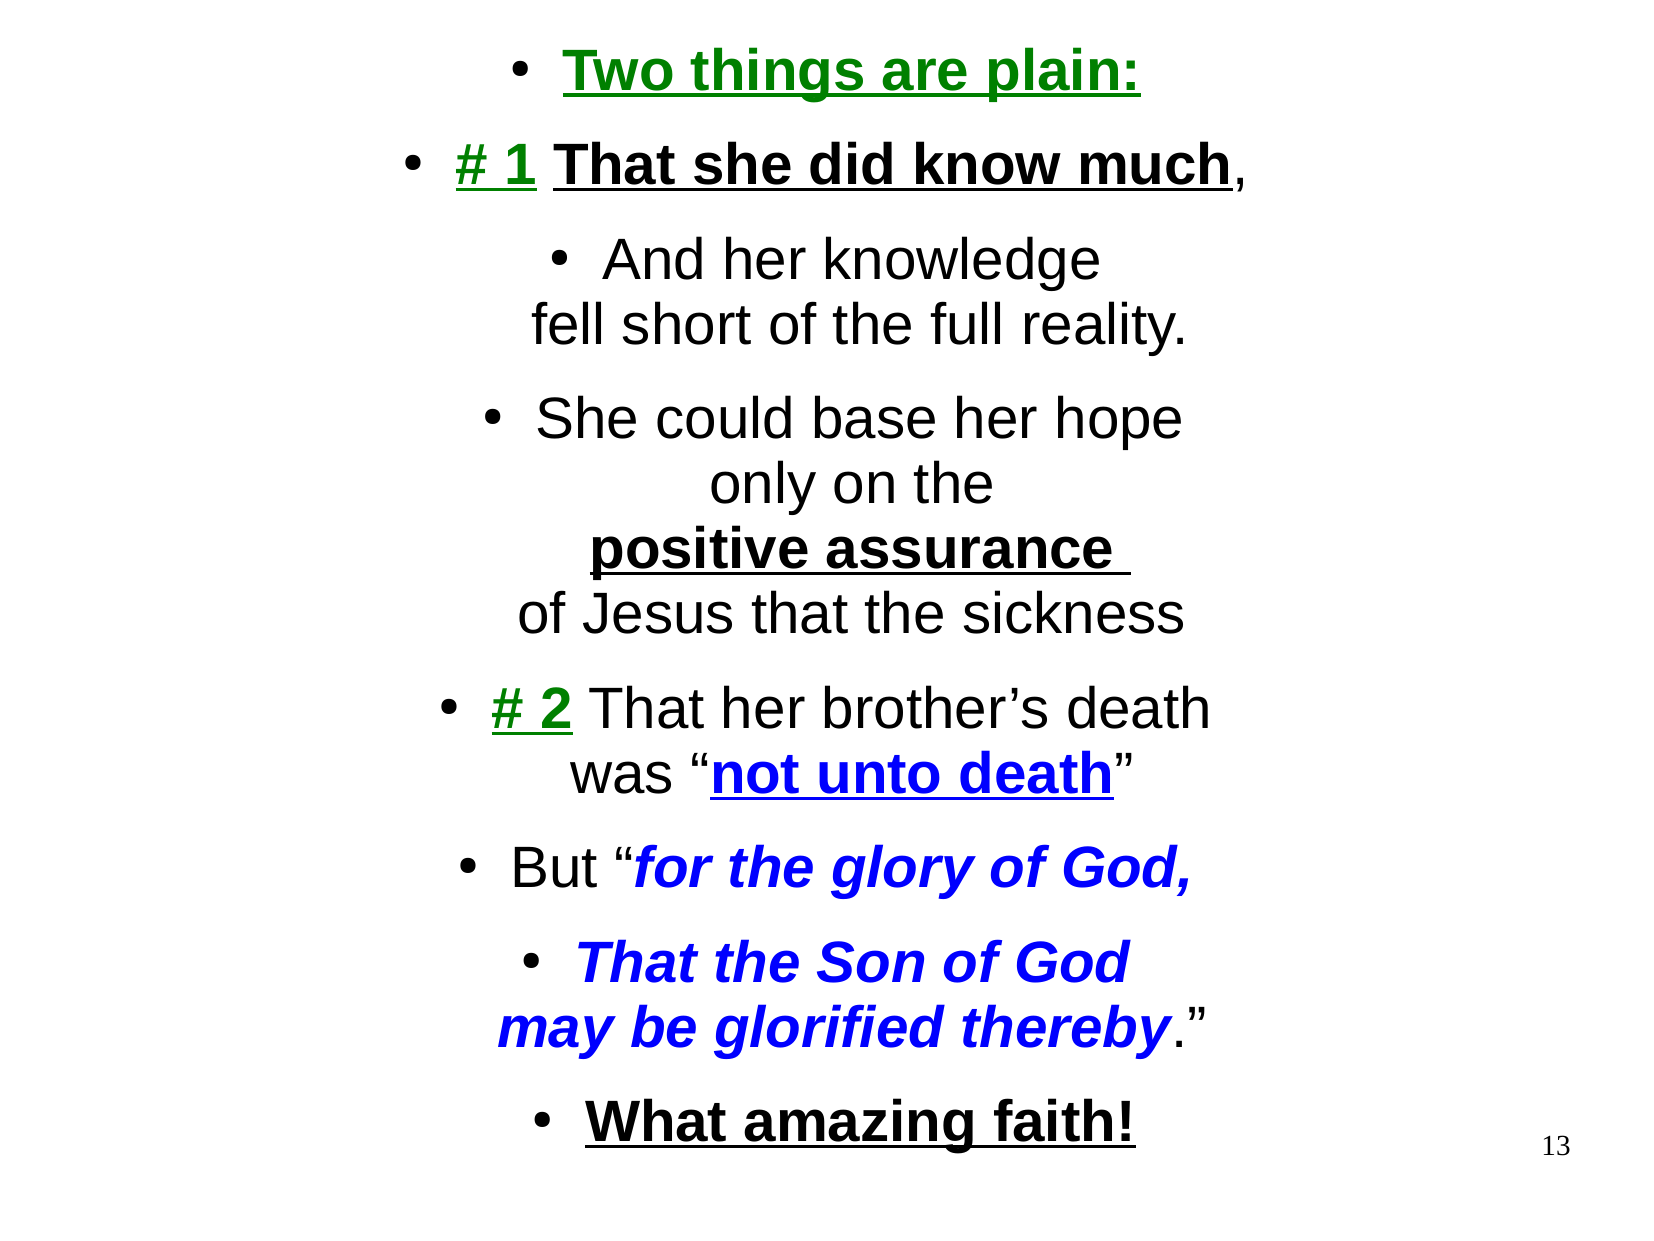

# Two things are plain:
# 1 That she did know much,
And her knowledge
fell short of the full reality.
She could base her hope
only on the
positive assurance
of Jesus that the sickness
# 2 That her brother’s death was “not unto death”
But “for the glory of God,
That the Son of God
may be glorified thereby.”
What amazing faith!
13